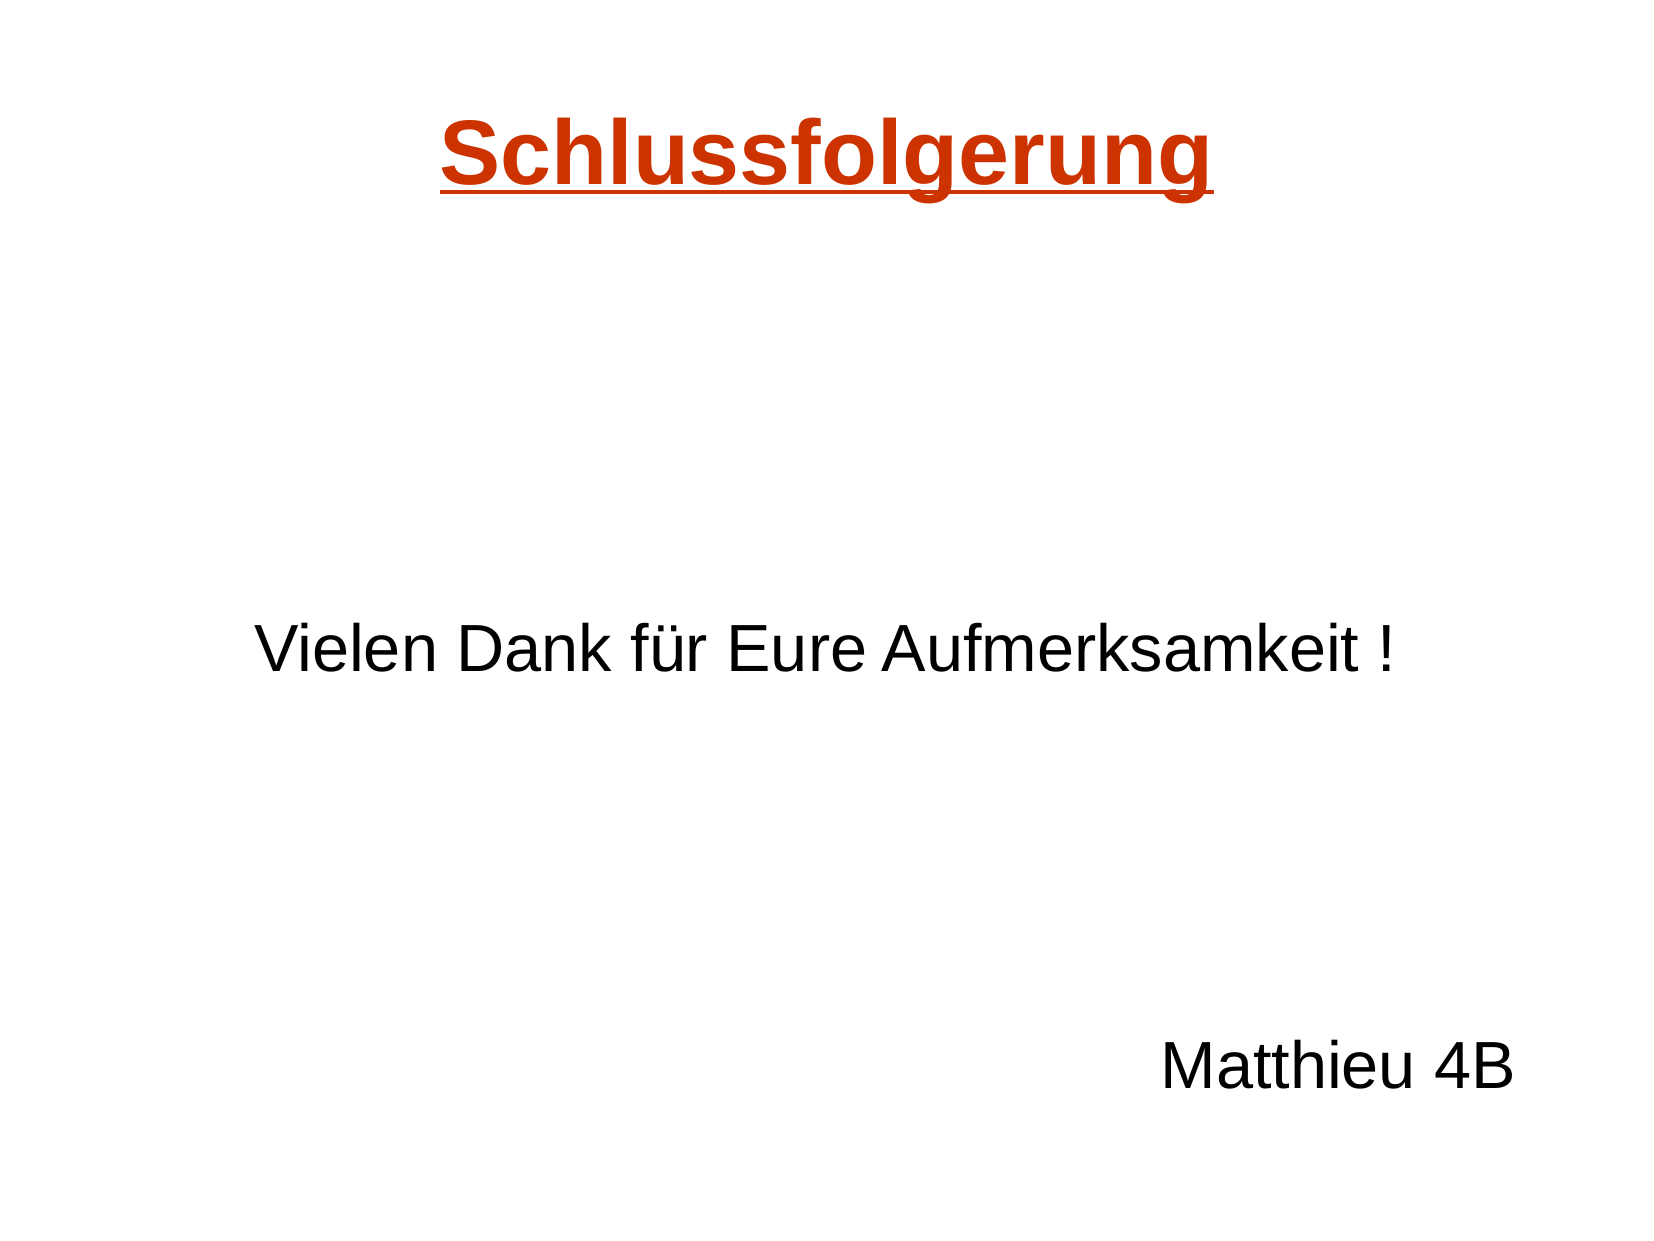

# Schlussfolgerung
 Vielen Dank für Eure Aufmerksamkeit !
 Matthieu 4B